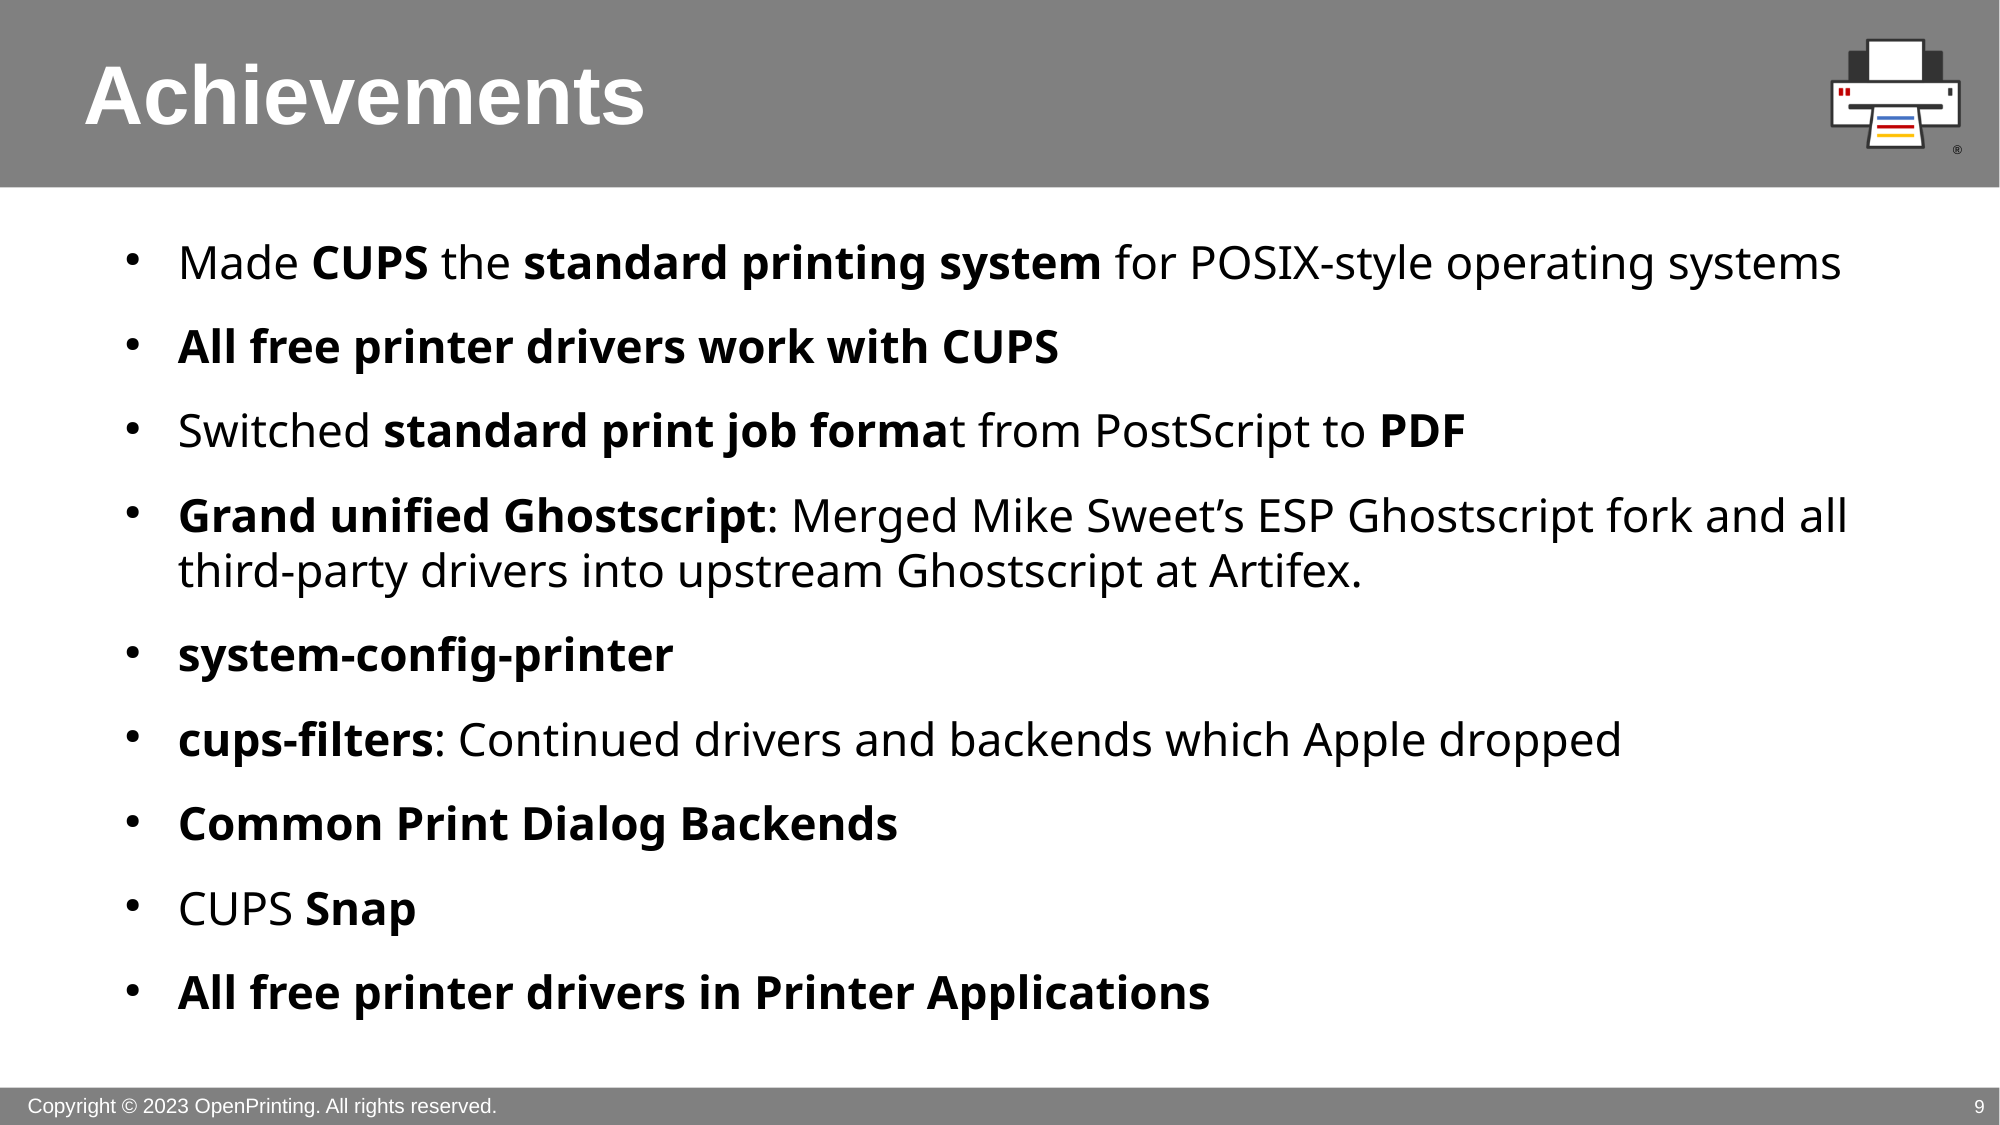

Achievements
# Made CUPS the standard printing system for POSIX-style operating systems
All free printer drivers work with CUPS
Switched standard print job format from PostScript to PDF
Grand unified Ghostscript: Merged Mike Sweet’s ESP Ghostscript fork and all third-party drivers into upstream Ghostscript at Artifex.
system-config-printer
cups-filters: Continued drivers and backends which Apple dropped
Common Print Dialog Backends
CUPS Snap
All free printer drivers in Printer Applications